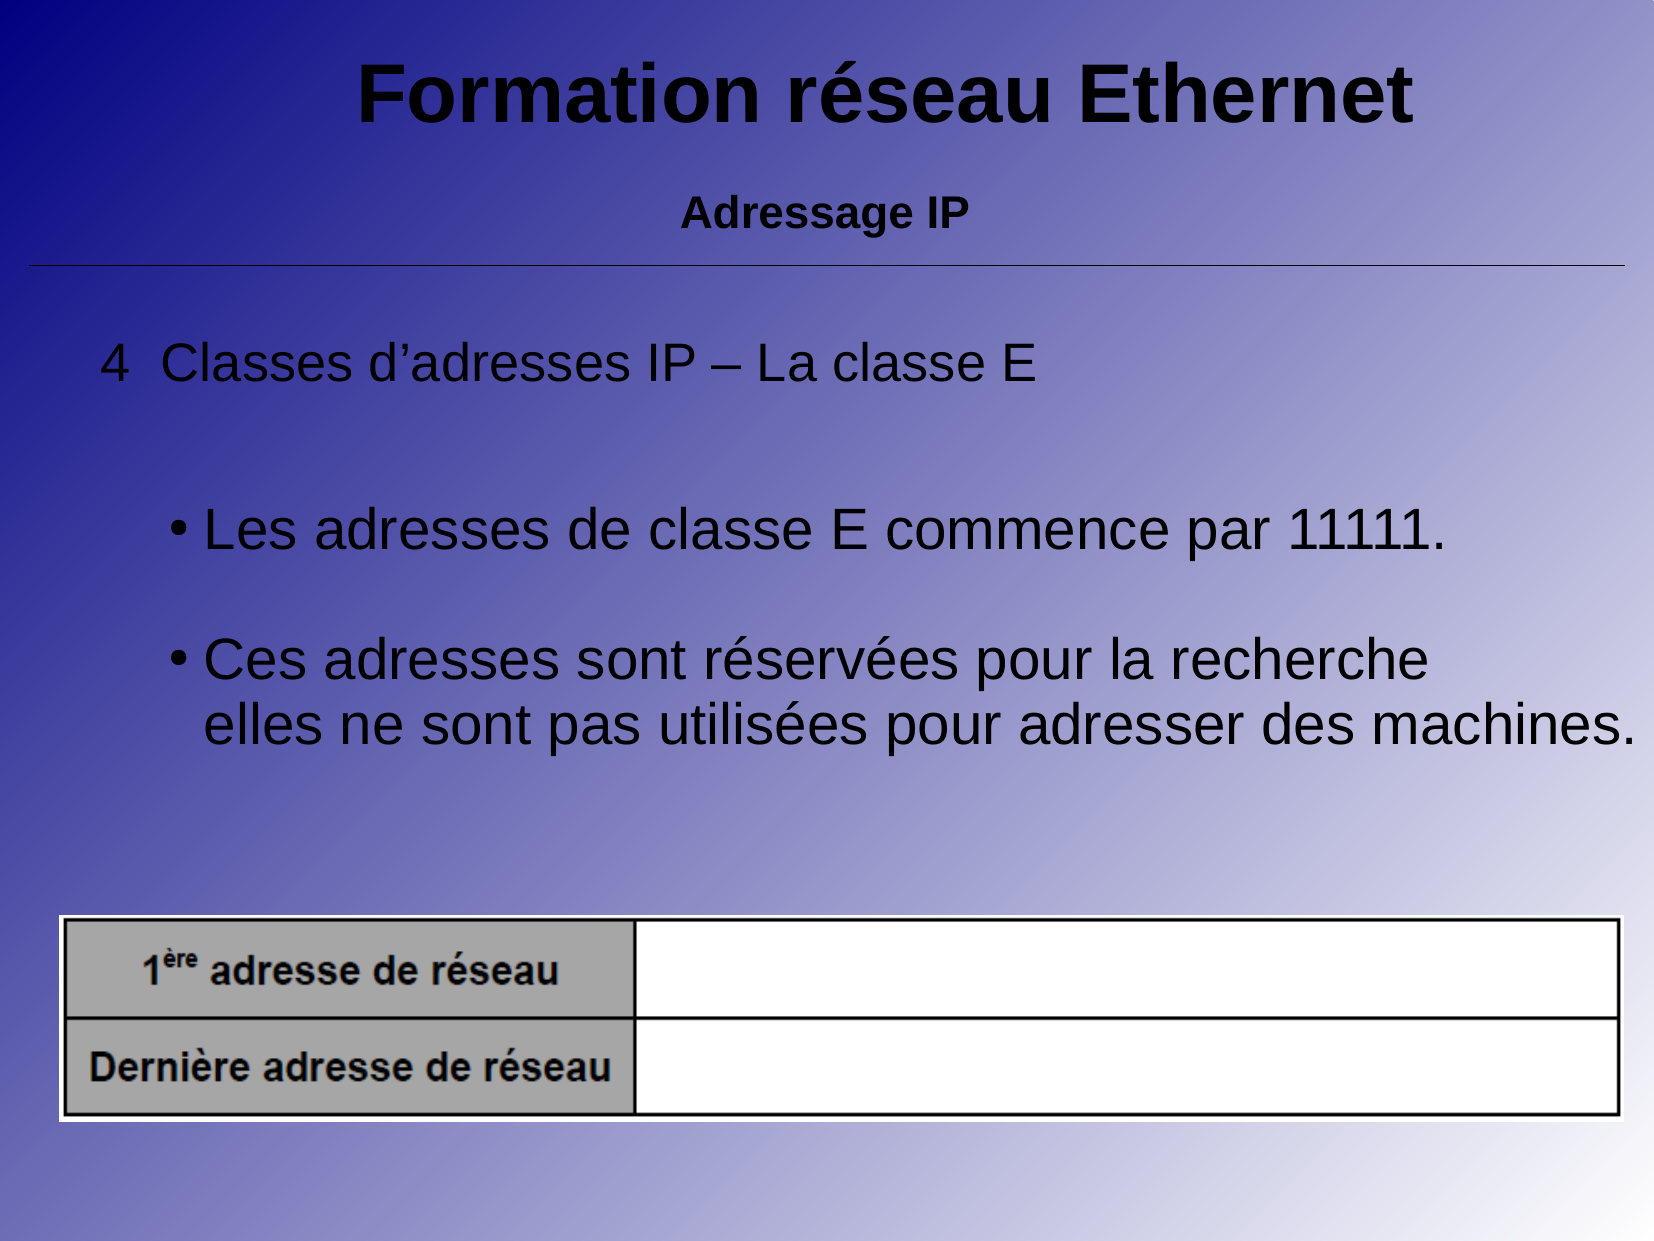

Formation réseau Ethernet
Adressage IP
4 Classes d’adresses IP – La classe E
Les adresses de classe E commence par 11111.
Ces adresses sont réservées pour la recherche
elles ne sont pas utilisées pour adresser des machines.